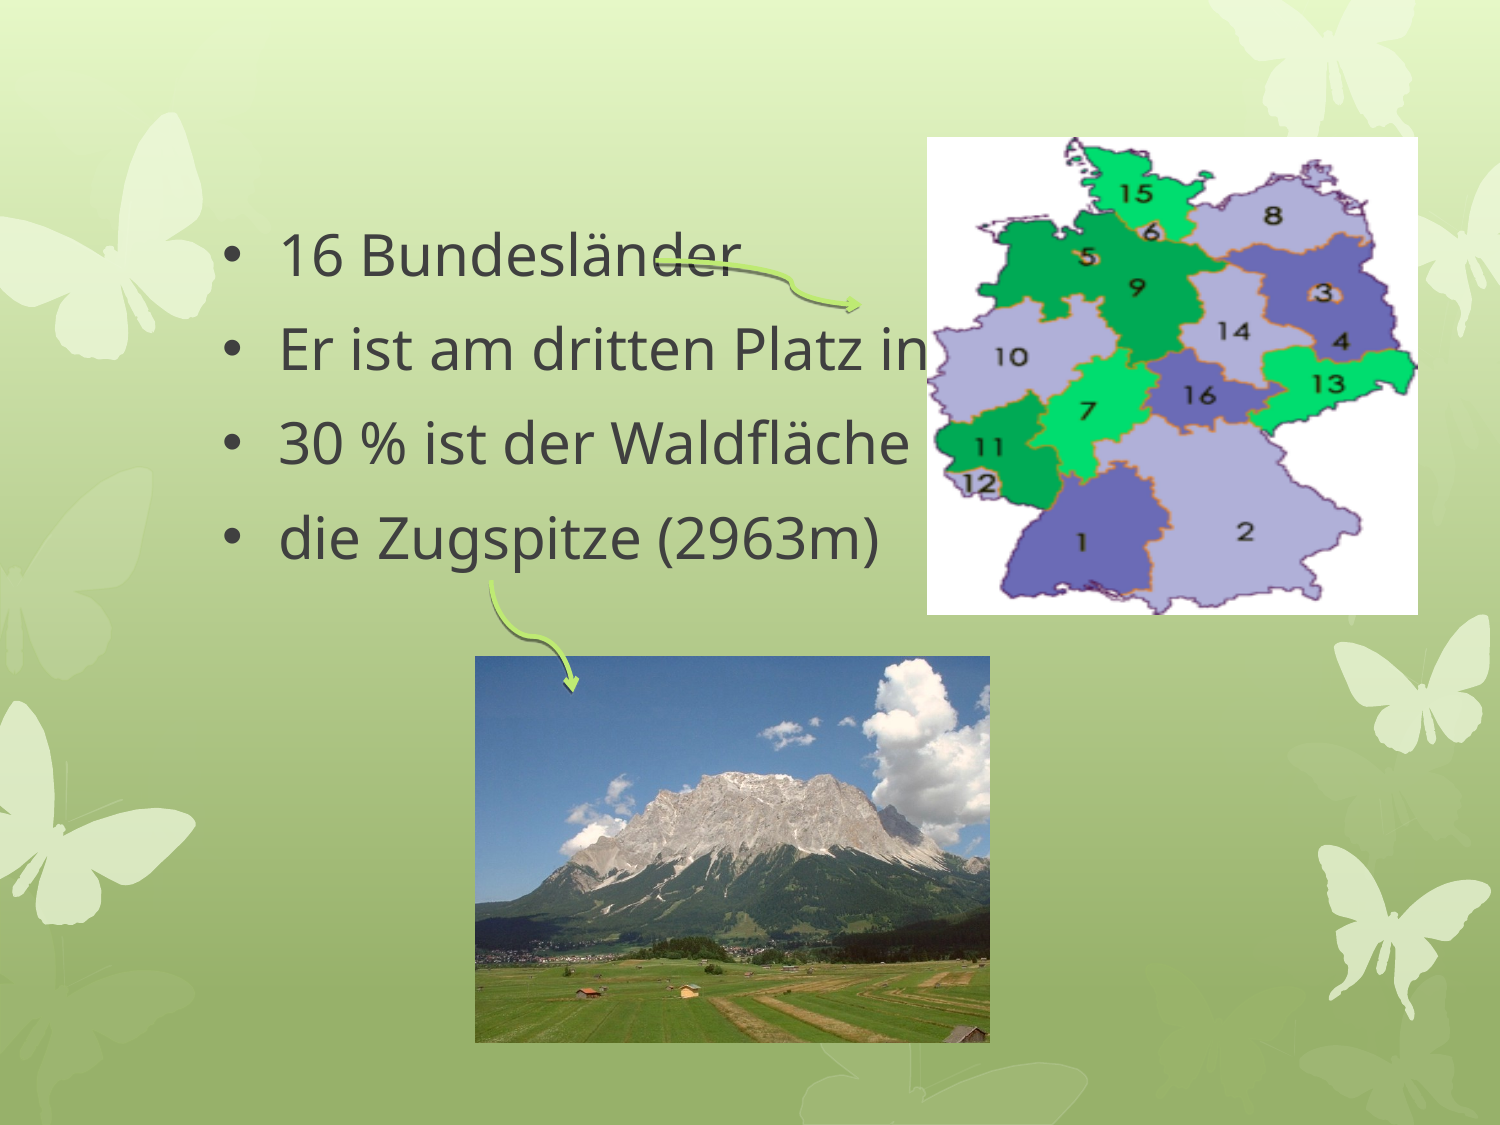

# 16 Bundesländer
Er ist am dritten Platz in Europa
30 % ist der Waldfläche
die Zugspitze (2963m)